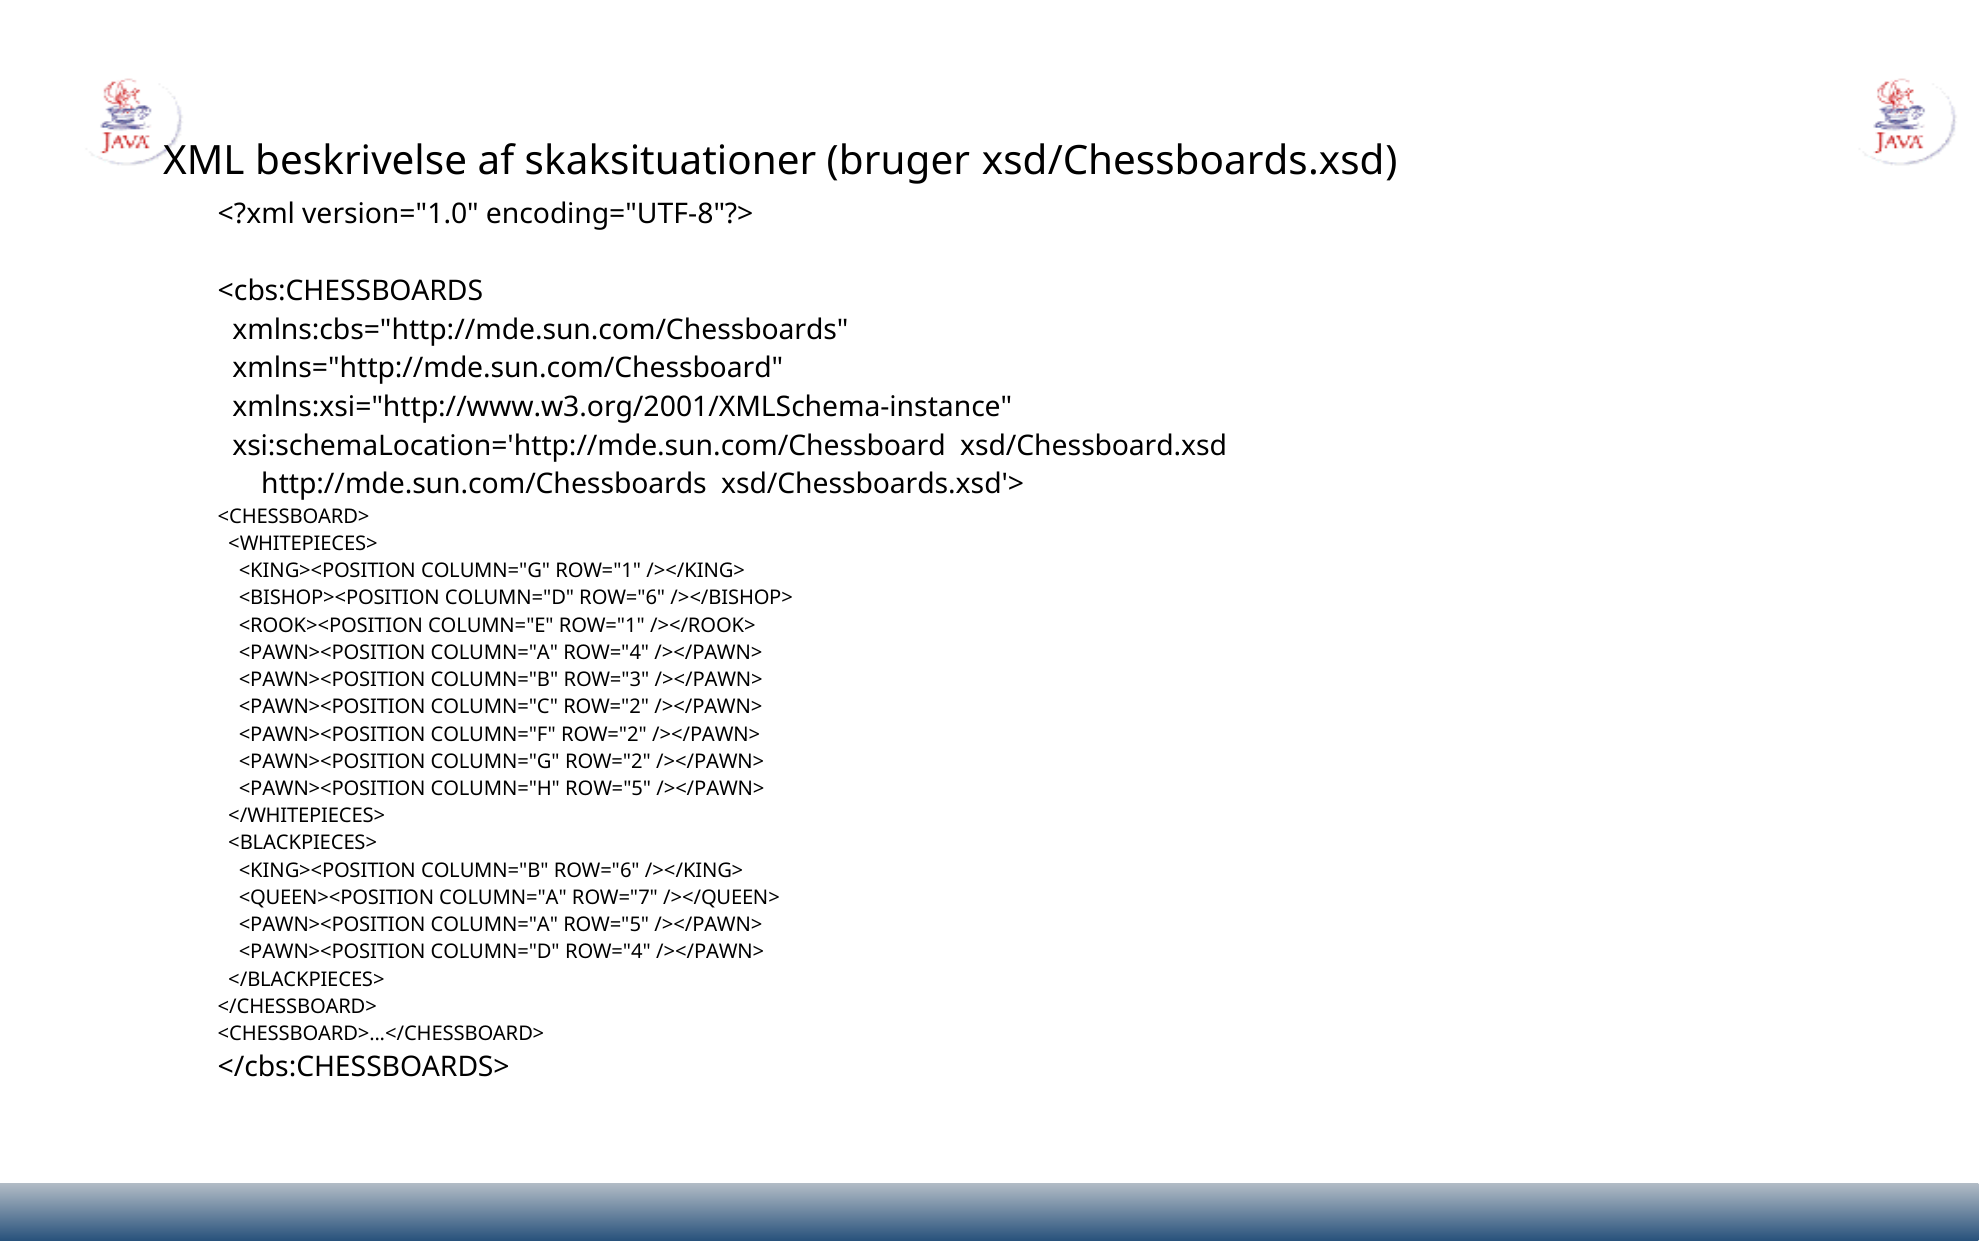

#
XML beskrivelse af skaksituationer (bruger xsd/Chessboards.xsd)
	<?xml version="1.0" encoding="UTF-8"?>
<cbs:CHESSBOARDS
 xmlns:cbs="http://mde.sun.com/Chessboards"
 xmlns="http://mde.sun.com/Chessboard"
 xmlns:xsi="http://www.w3.org/2001/XMLSchema-instance"
 xsi:schemaLocation='http://mde.sun.com/Chessboard xsd/Chessboard.xsd
		 http://mde.sun.com/Chessboards xsd/Chessboards.xsd'>
<CHESSBOARD>
 <WHITEPIECES>
 <KING><POSITION COLUMN="G" ROW="1" /></KING>
 <BISHOP><POSITION COLUMN="D" ROW="6" /></BISHOP>
 <ROOK><POSITION COLUMN="E" ROW="1" /></ROOK>
 <PAWN><POSITION COLUMN="A" ROW="4" /></PAWN>
 <PAWN><POSITION COLUMN="B" ROW="3" /></PAWN>
 <PAWN><POSITION COLUMN="C" ROW="2" /></PAWN>
 <PAWN><POSITION COLUMN="F" ROW="2" /></PAWN>
 <PAWN><POSITION COLUMN="G" ROW="2" /></PAWN>
 <PAWN><POSITION COLUMN="H" ROW="5" /></PAWN>
 </WHITEPIECES>
 <BLACKPIECES>
 <KING><POSITION COLUMN="B" ROW="6" /></KING>
 <QUEEN><POSITION COLUMN="A" ROW="7" /></QUEEN>
 <PAWN><POSITION COLUMN="A" ROW="5" /></PAWN>
 <PAWN><POSITION COLUMN="D" ROW="4" /></PAWN>
 </BLACKPIECES>
</CHESSBOARD>
<CHESSBOARD>...</CHESSBOARD>
</cbs:CHESSBOARDS>